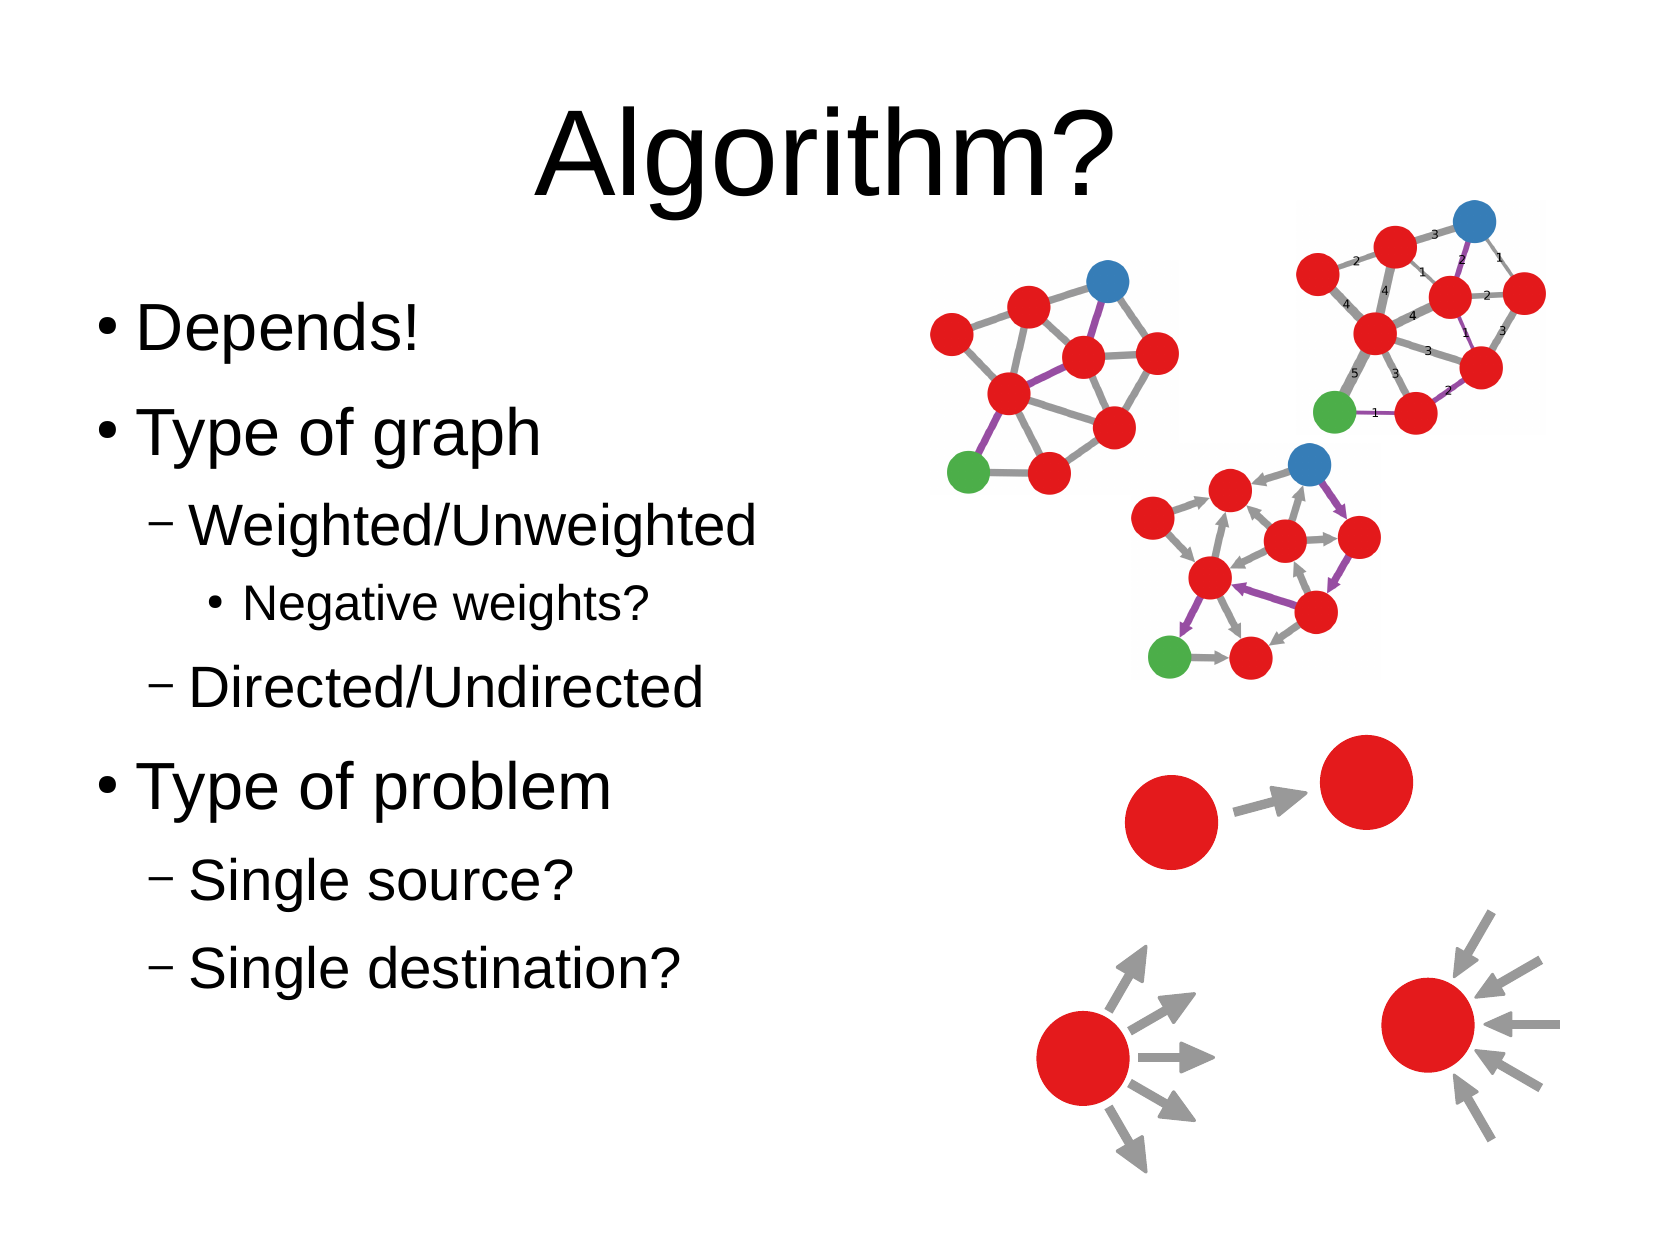

# Algorithm?
Depends!
Type of graph
Weighted/Unweighted
Negative weights?
Directed/Undirected
Type of problem
Single source?
Single destination?